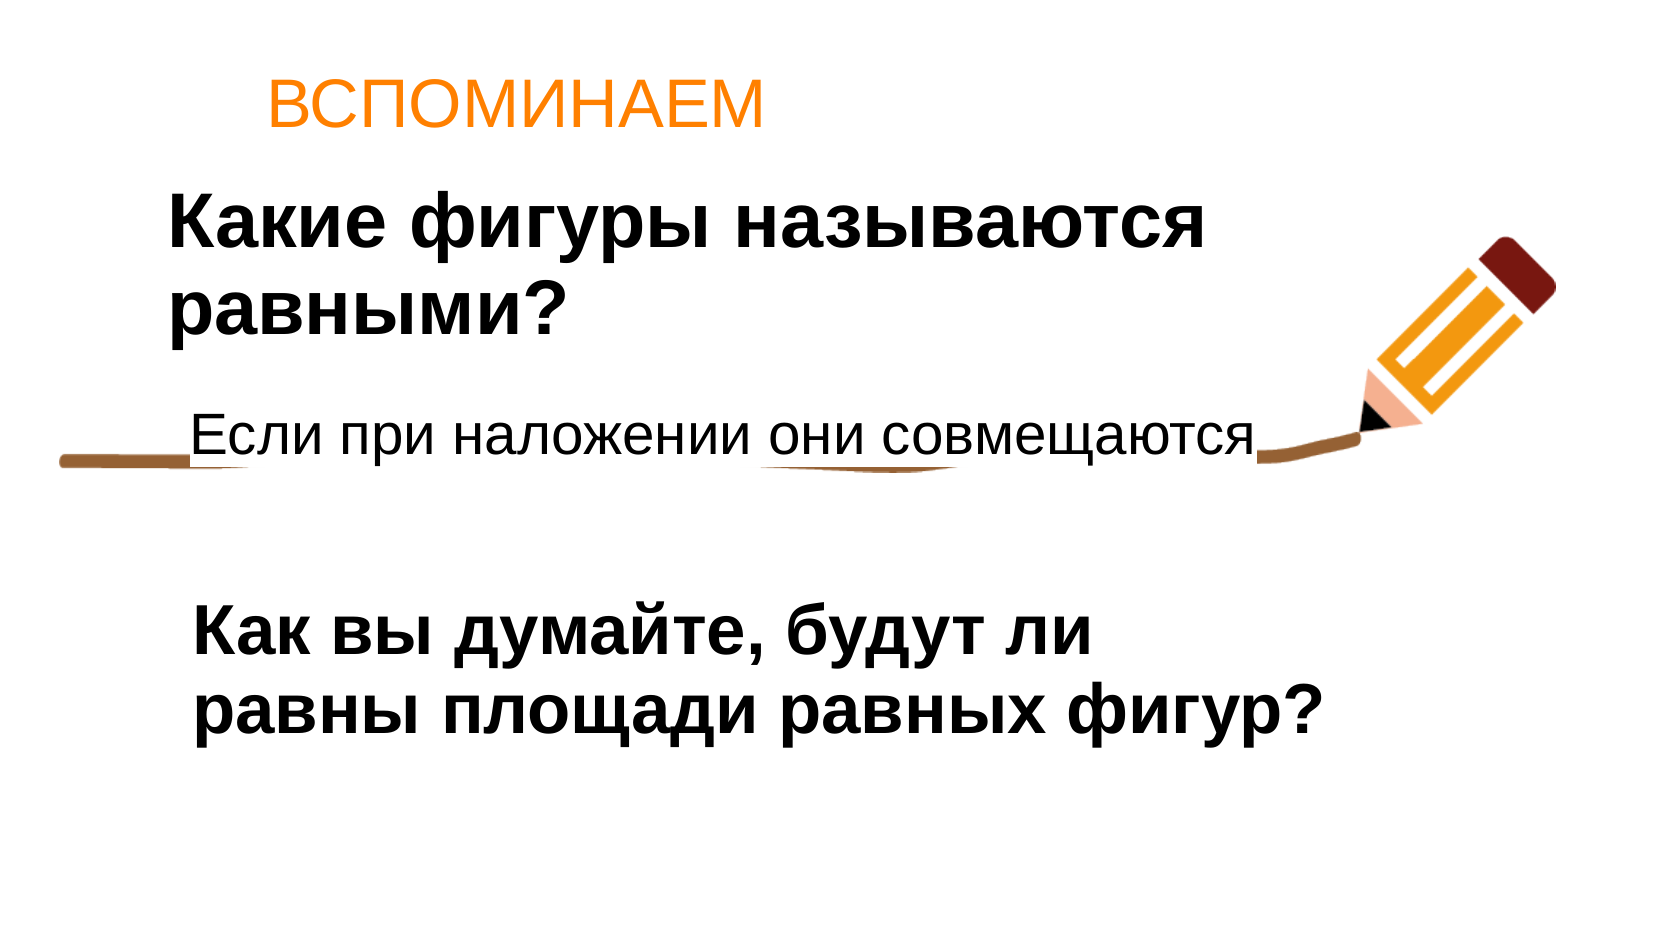

# ВСПОМИНАЕМ
Какие фигуры называются равными?
Если при наложении они совмещаются
Как вы думайте, будут ли равны площади равных фигур?